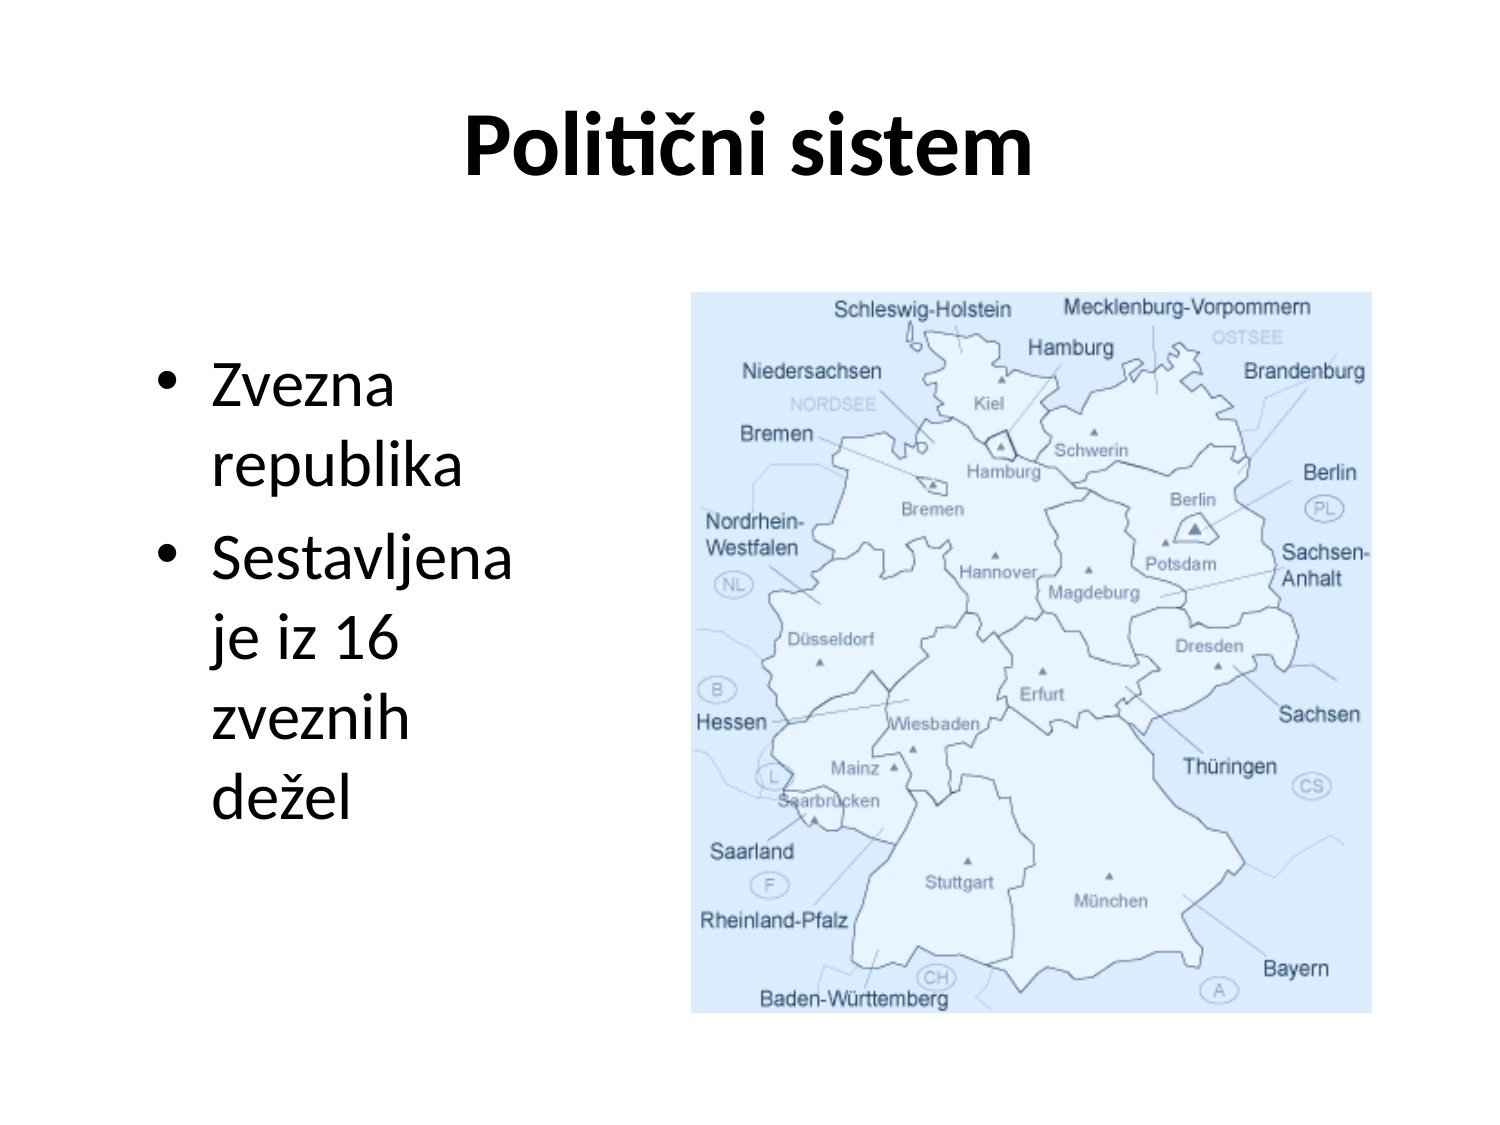

# Politični sistem
Zvezna republika
Sestavljena je iz 16 zveznih dežel